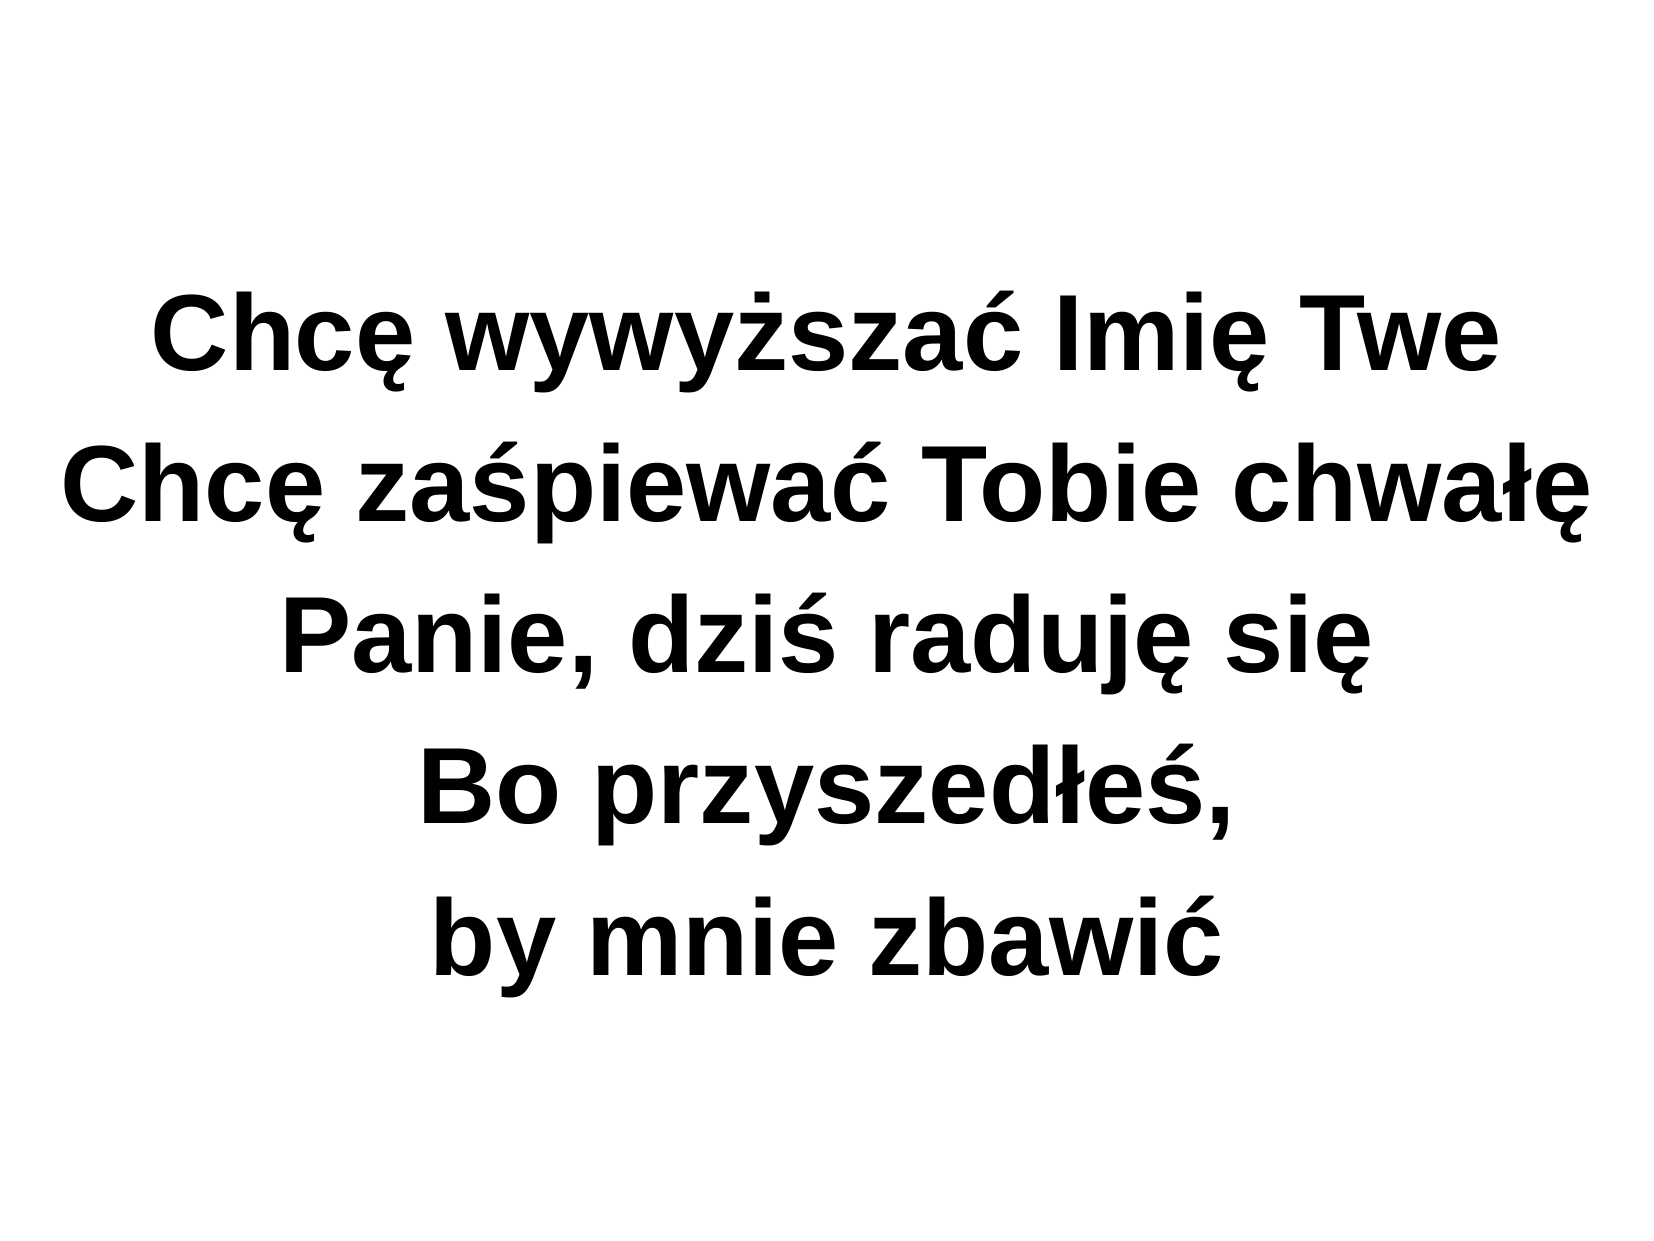

# Chcę wywyższać Imię Twe
Chcę zaśpiewać Tobie chwałę
Panie, dziś raduję się
Bo przyszedłeś,
by mnie zbawić